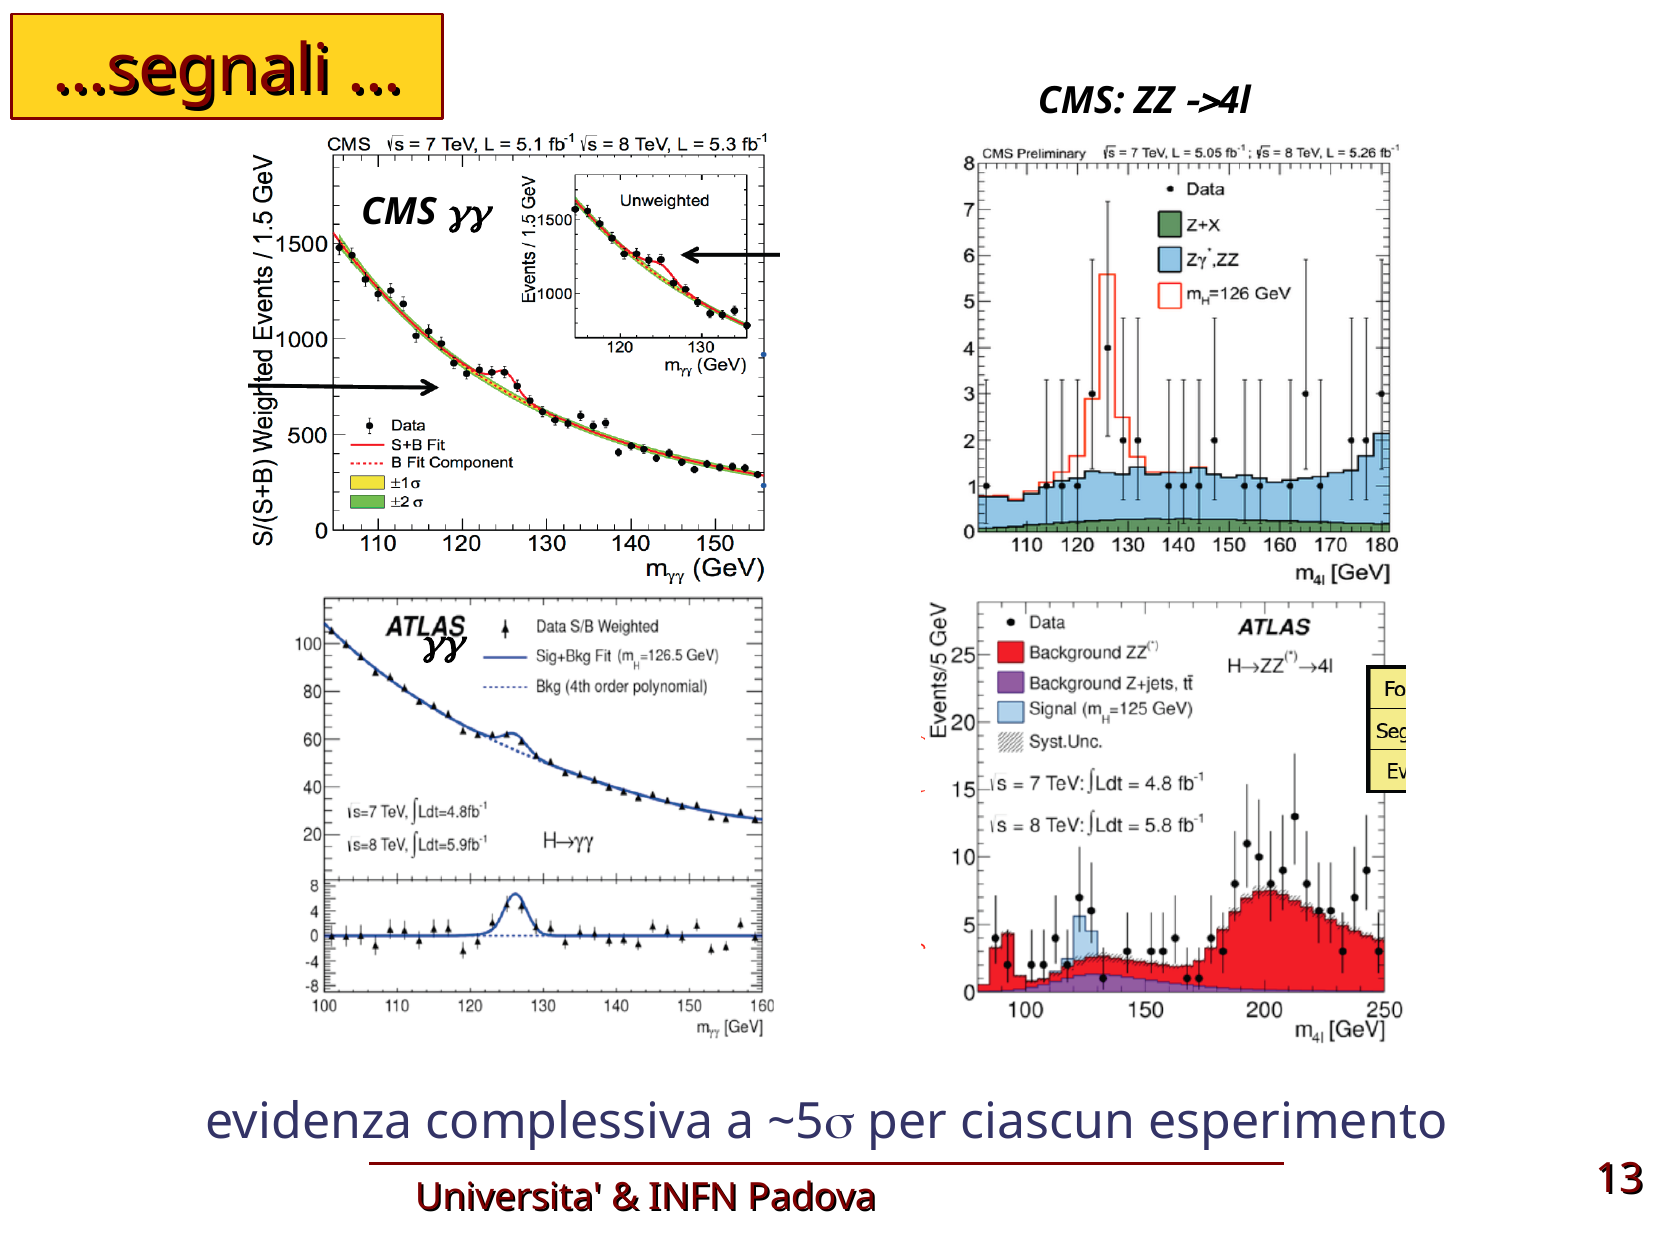

# ...segnali ...
CMS: ZZ ->4l
CMS gg
gg
evidenza complessiva a ~5s per ciascun esperimento